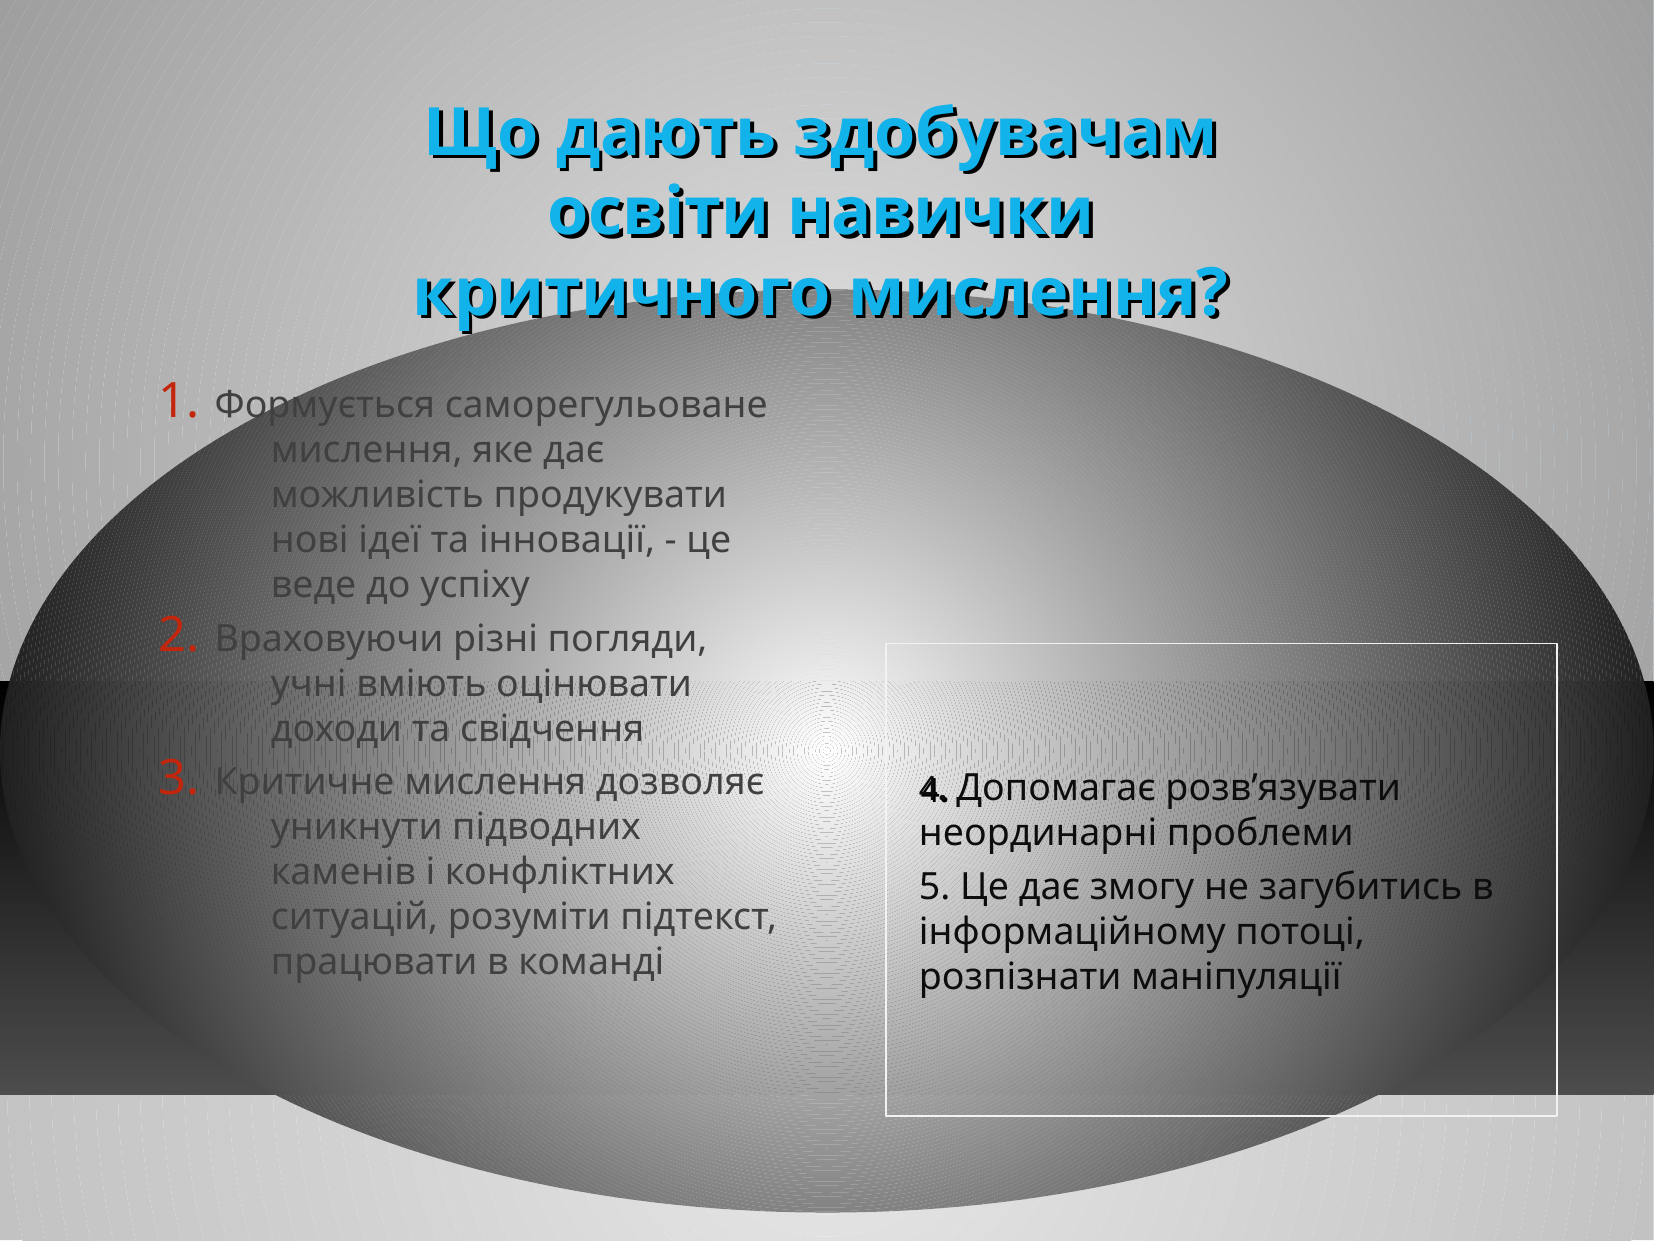

# Що дають здобувачам освіти навички критичного мислення?
Формується саморегульоване мислення, яке дає можливість продукувати нові ідеї та інновації, - це веде до успіху
Враховуючи різні погляди, учні вміють оцінювати доходи та свідчення
Критичне мислення дозволяє уникнути підводних каменів і конфліктних ситуацій, розуміти підтекст, працювати в команді
4. Допомагає розв’язувати неординарні проблеми
5. Це дає змогу не загубитись в інформаційному потоці, розпізнати маніпуляції